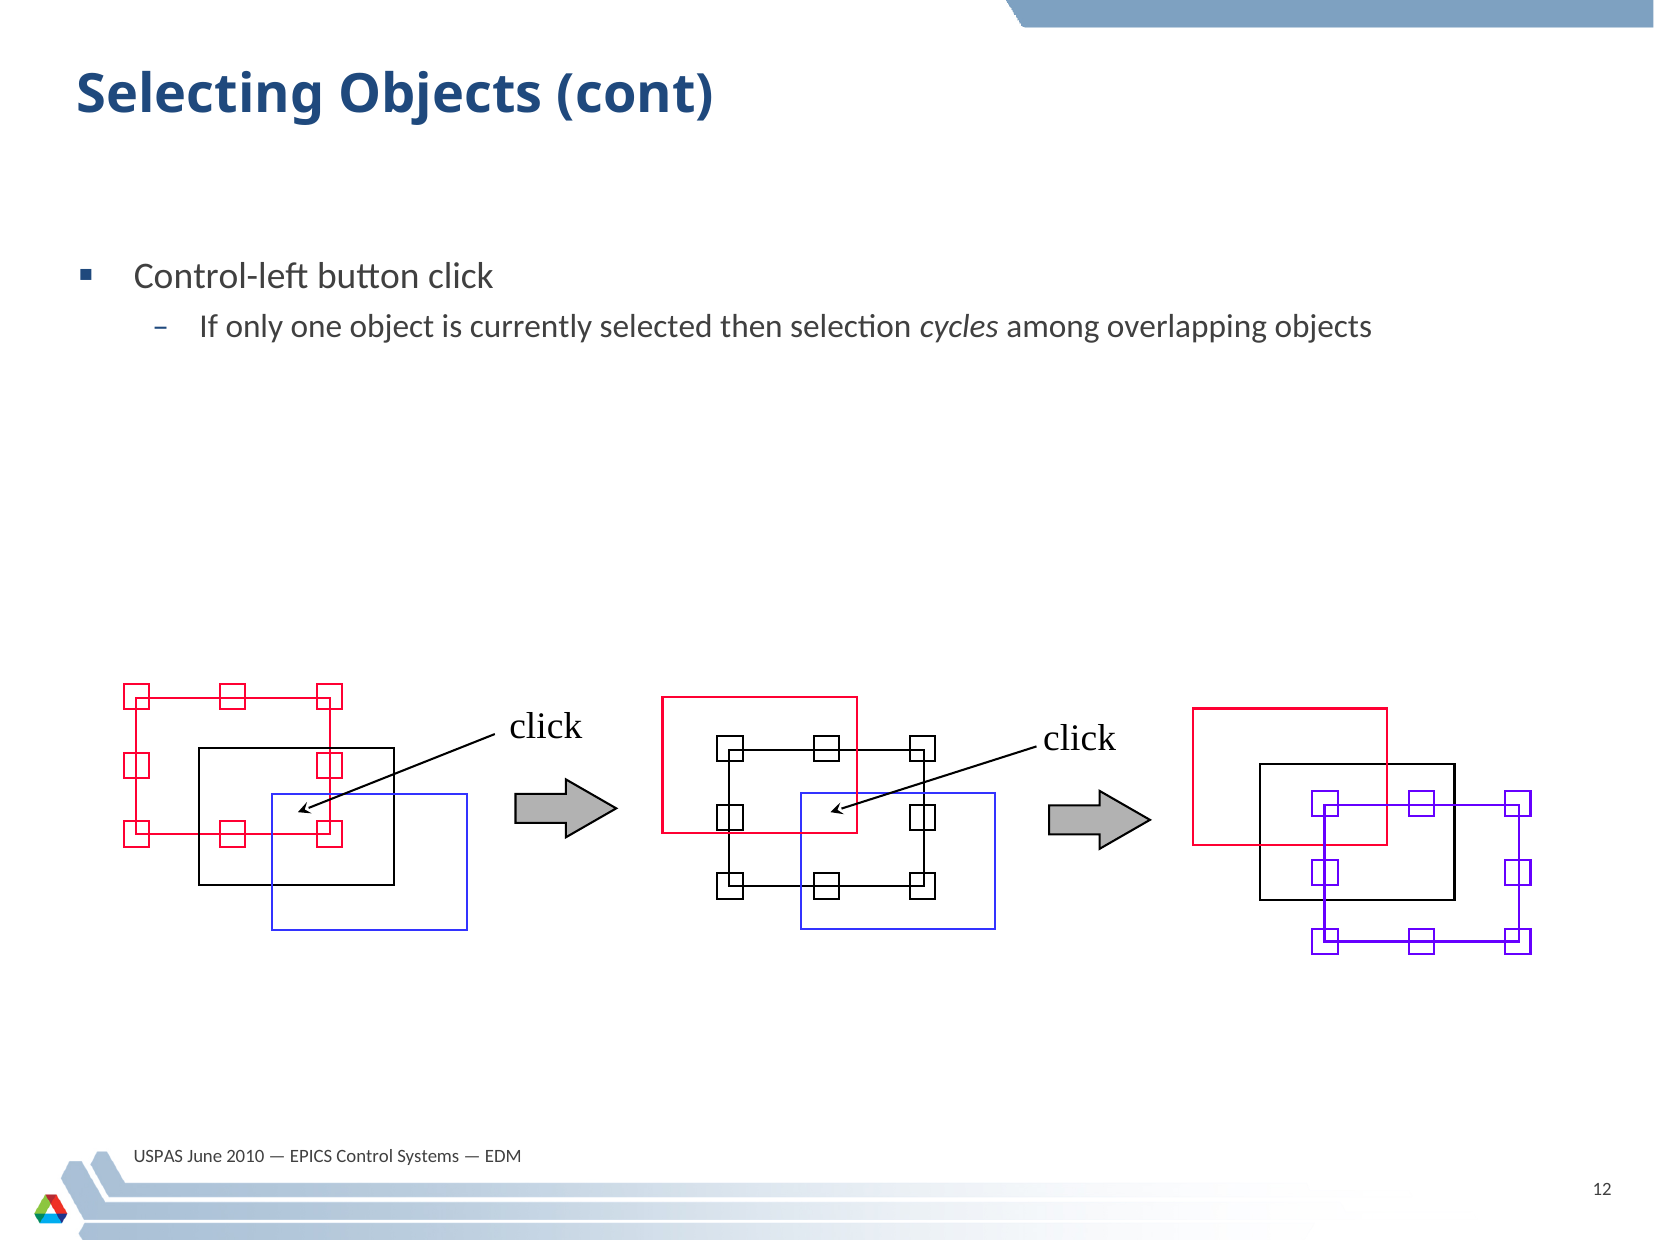

# Selecting Objects (cont)
Control-left button click
If only one object is currently selected then selection cycles among overlapping objects
click
click
USPAS June 2010 — EPICS Control Systems — EDM
12